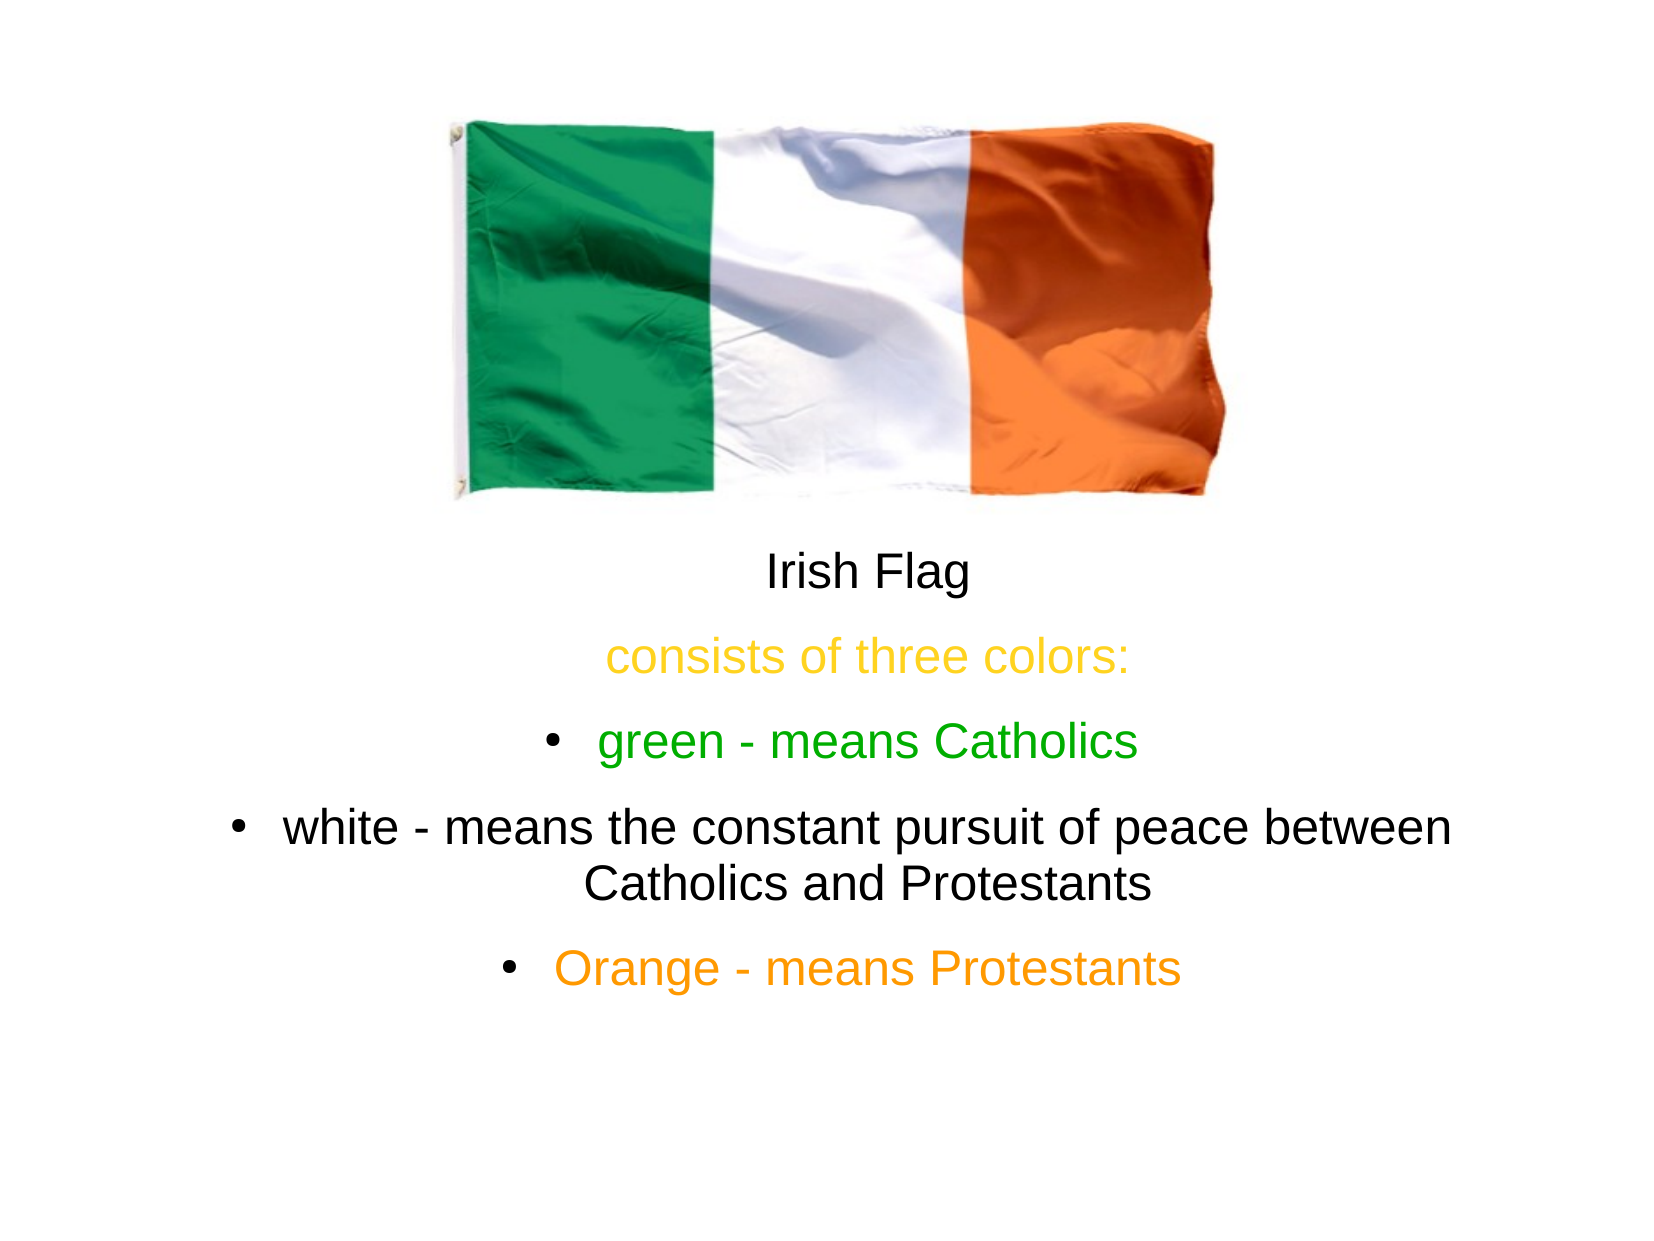

# Irish Flag
consists of three colors:
green - means Catholics
white - means the constant pursuit of peace between Catholics and Protestants
Orange - means Protestants